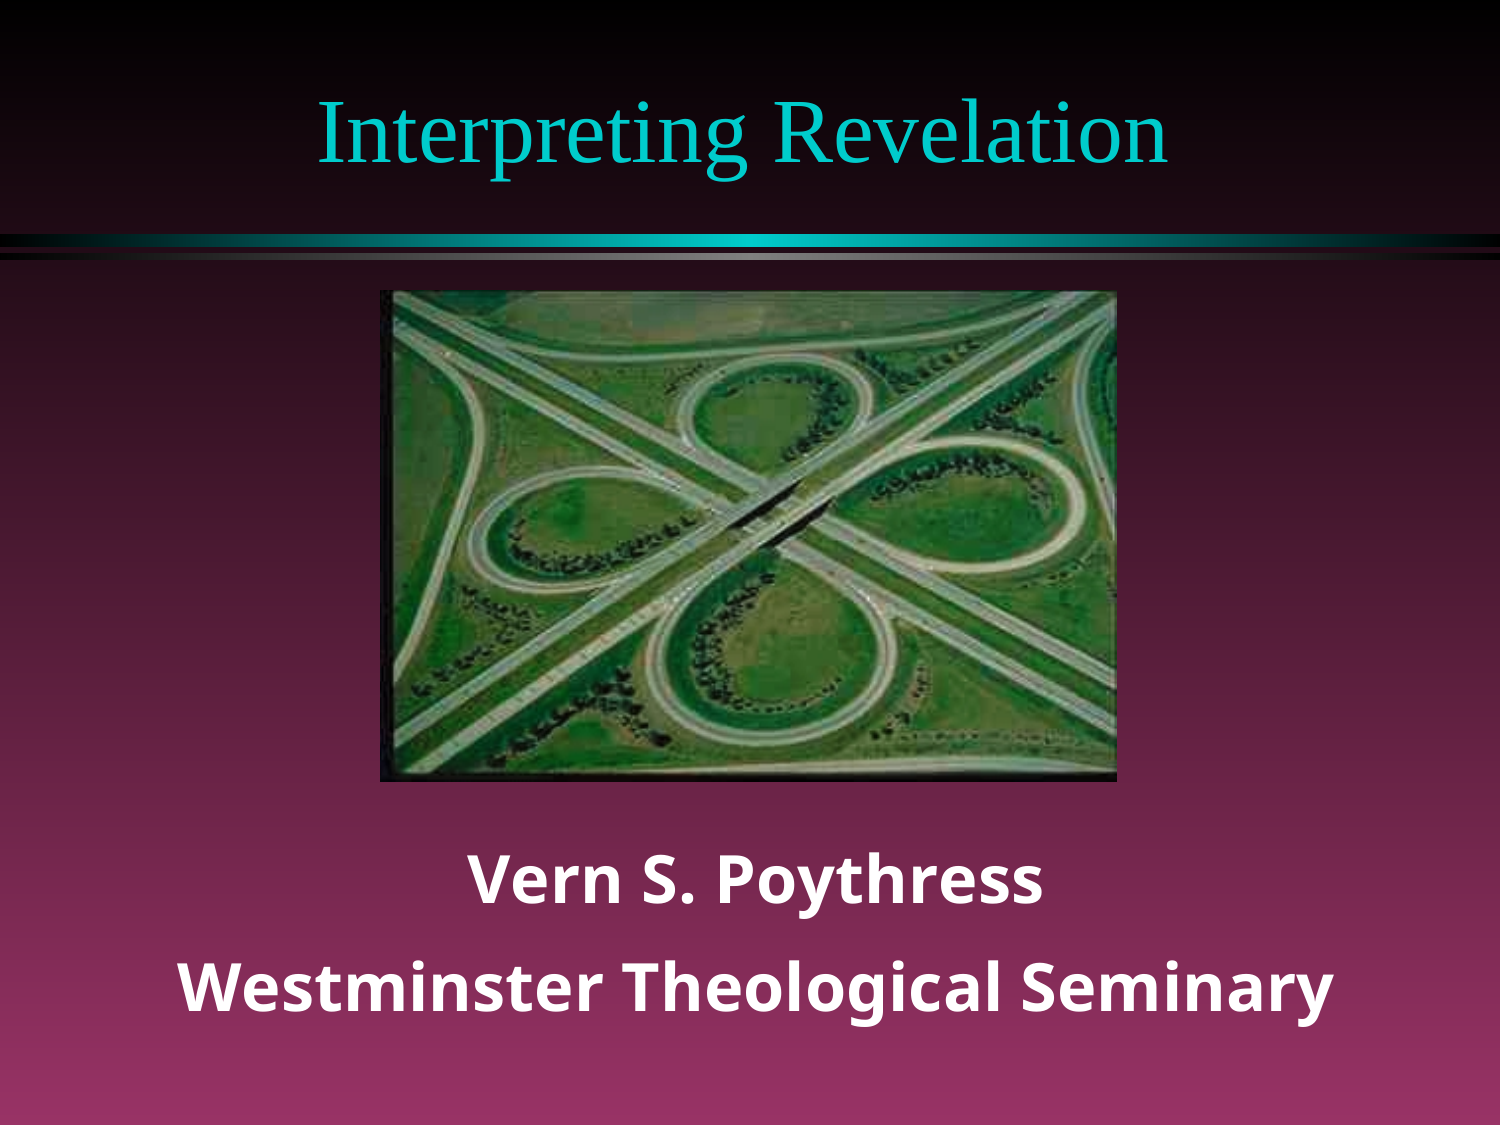

# Interpreting Revelation
Vern S. Poythress
Westminster Theological Seminary